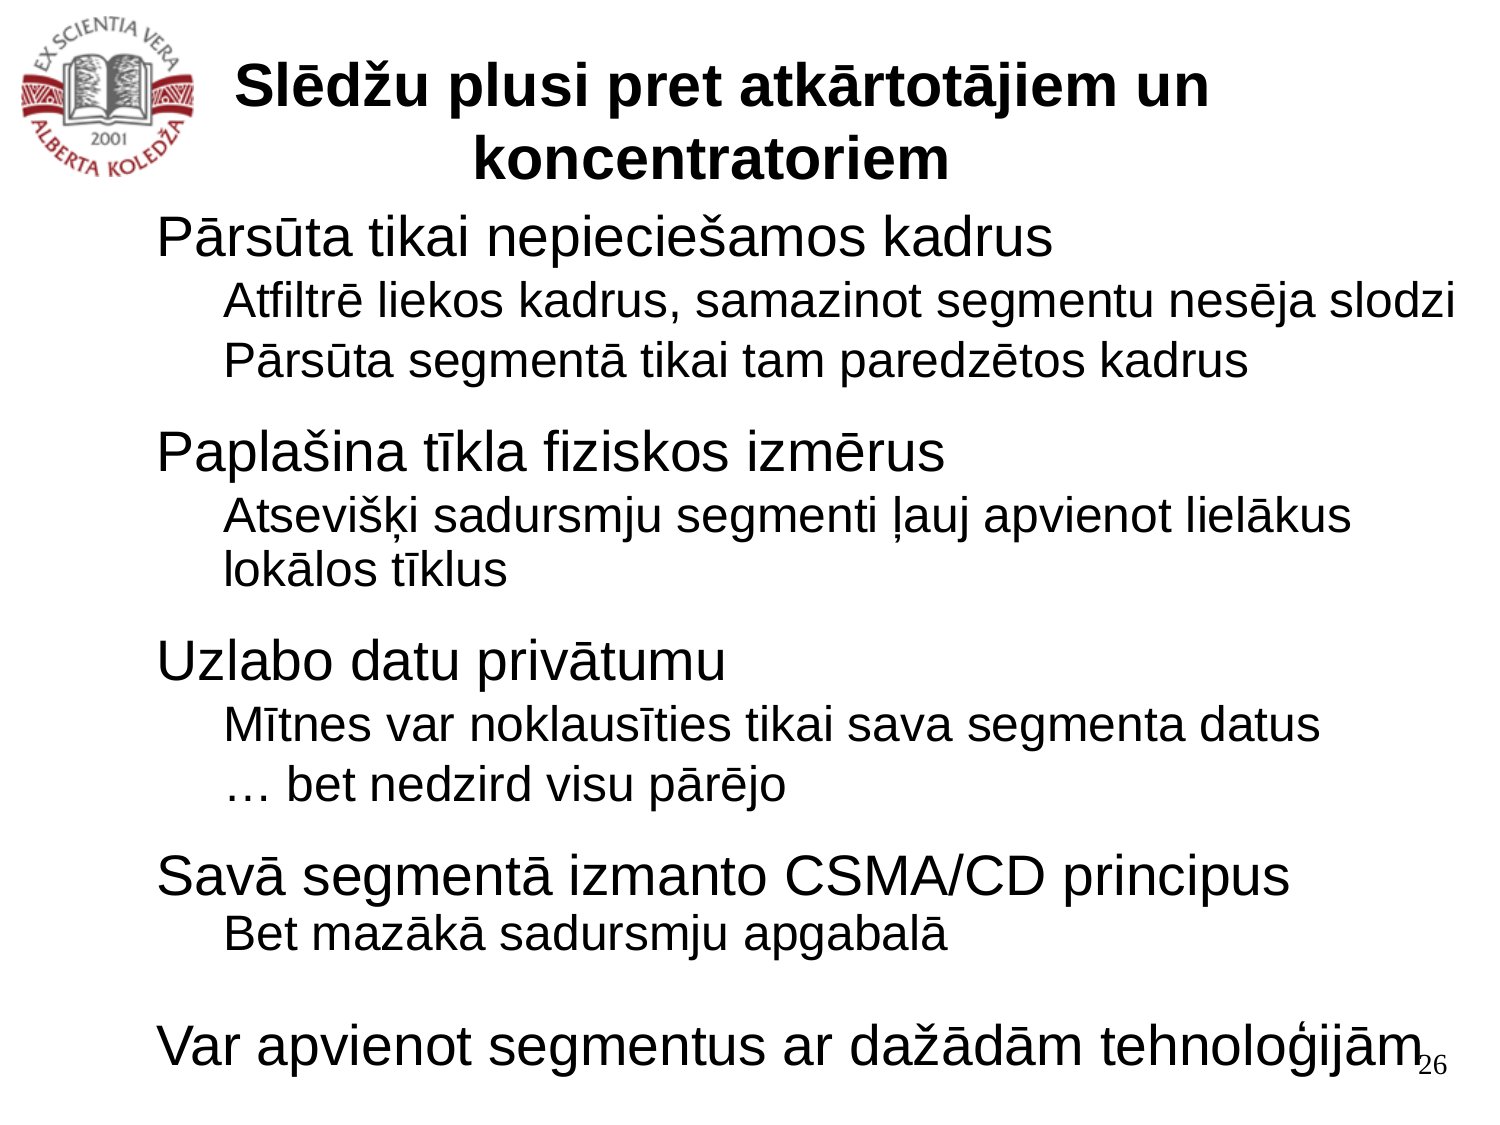

# Slēdžu plusi pret atkārtotājiem un koncentratoriem
Pārsūta tikai nepieciešamos kadrus
Atfiltrē liekos kadrus, samazinot segmentu nesēja slodzi
Pārsūta segmentā tikai tam paredzētos kadrus
Paplašina tīkla fiziskos izmērus
Atsevišķi sadursmju segmenti ļauj apvienot lielākus lokālos tīklus
Uzlabo datu privātumu
Mītnes var noklausīties tikai sava segmenta datus
… bet nedzird visu pārējo
Savā segmentā izmanto CSMA/CD principus
Bet mazākā sadursmju apgabalā
Var apvienot segmentus ar dažādām tehnoloģijām